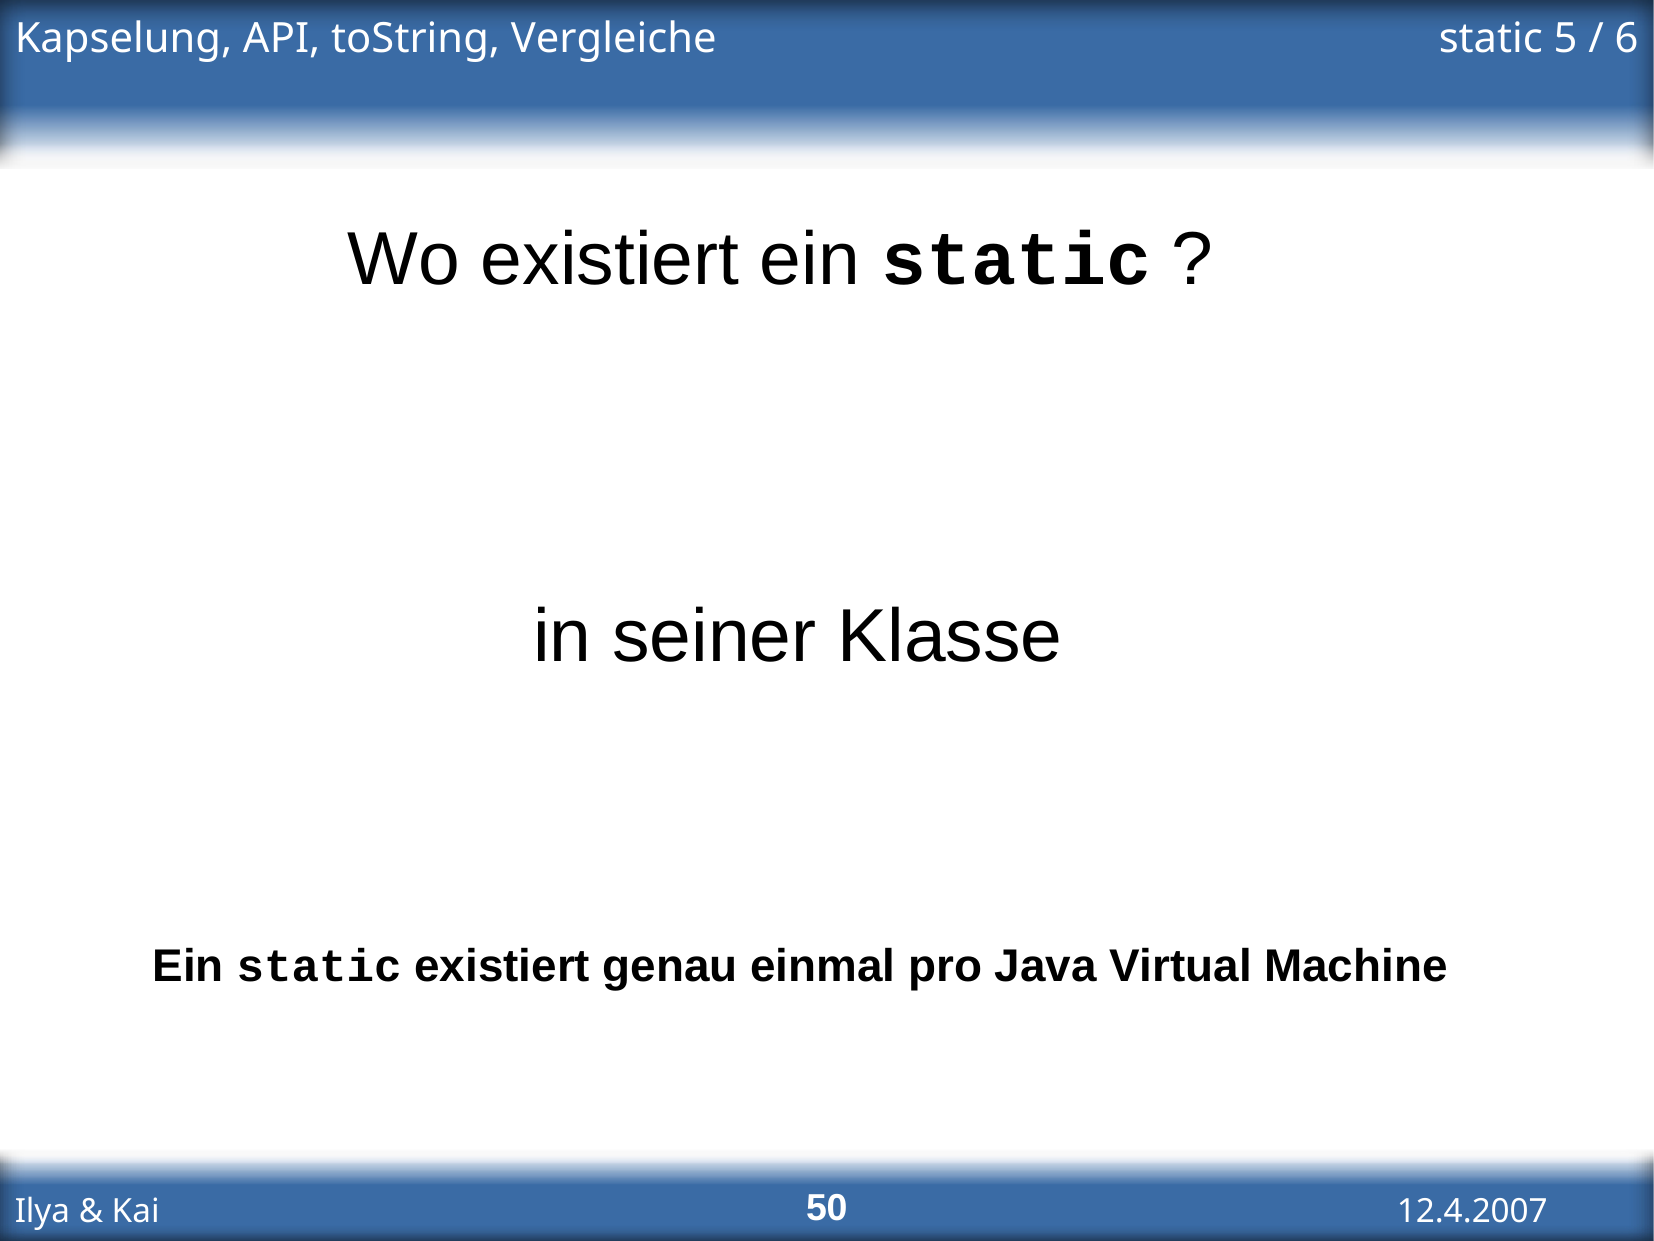

static 5 / 6
Wo existiert ein static ?
in seiner Klasse
Ein static existiert genau einmal pro Java Virtual Machine
50